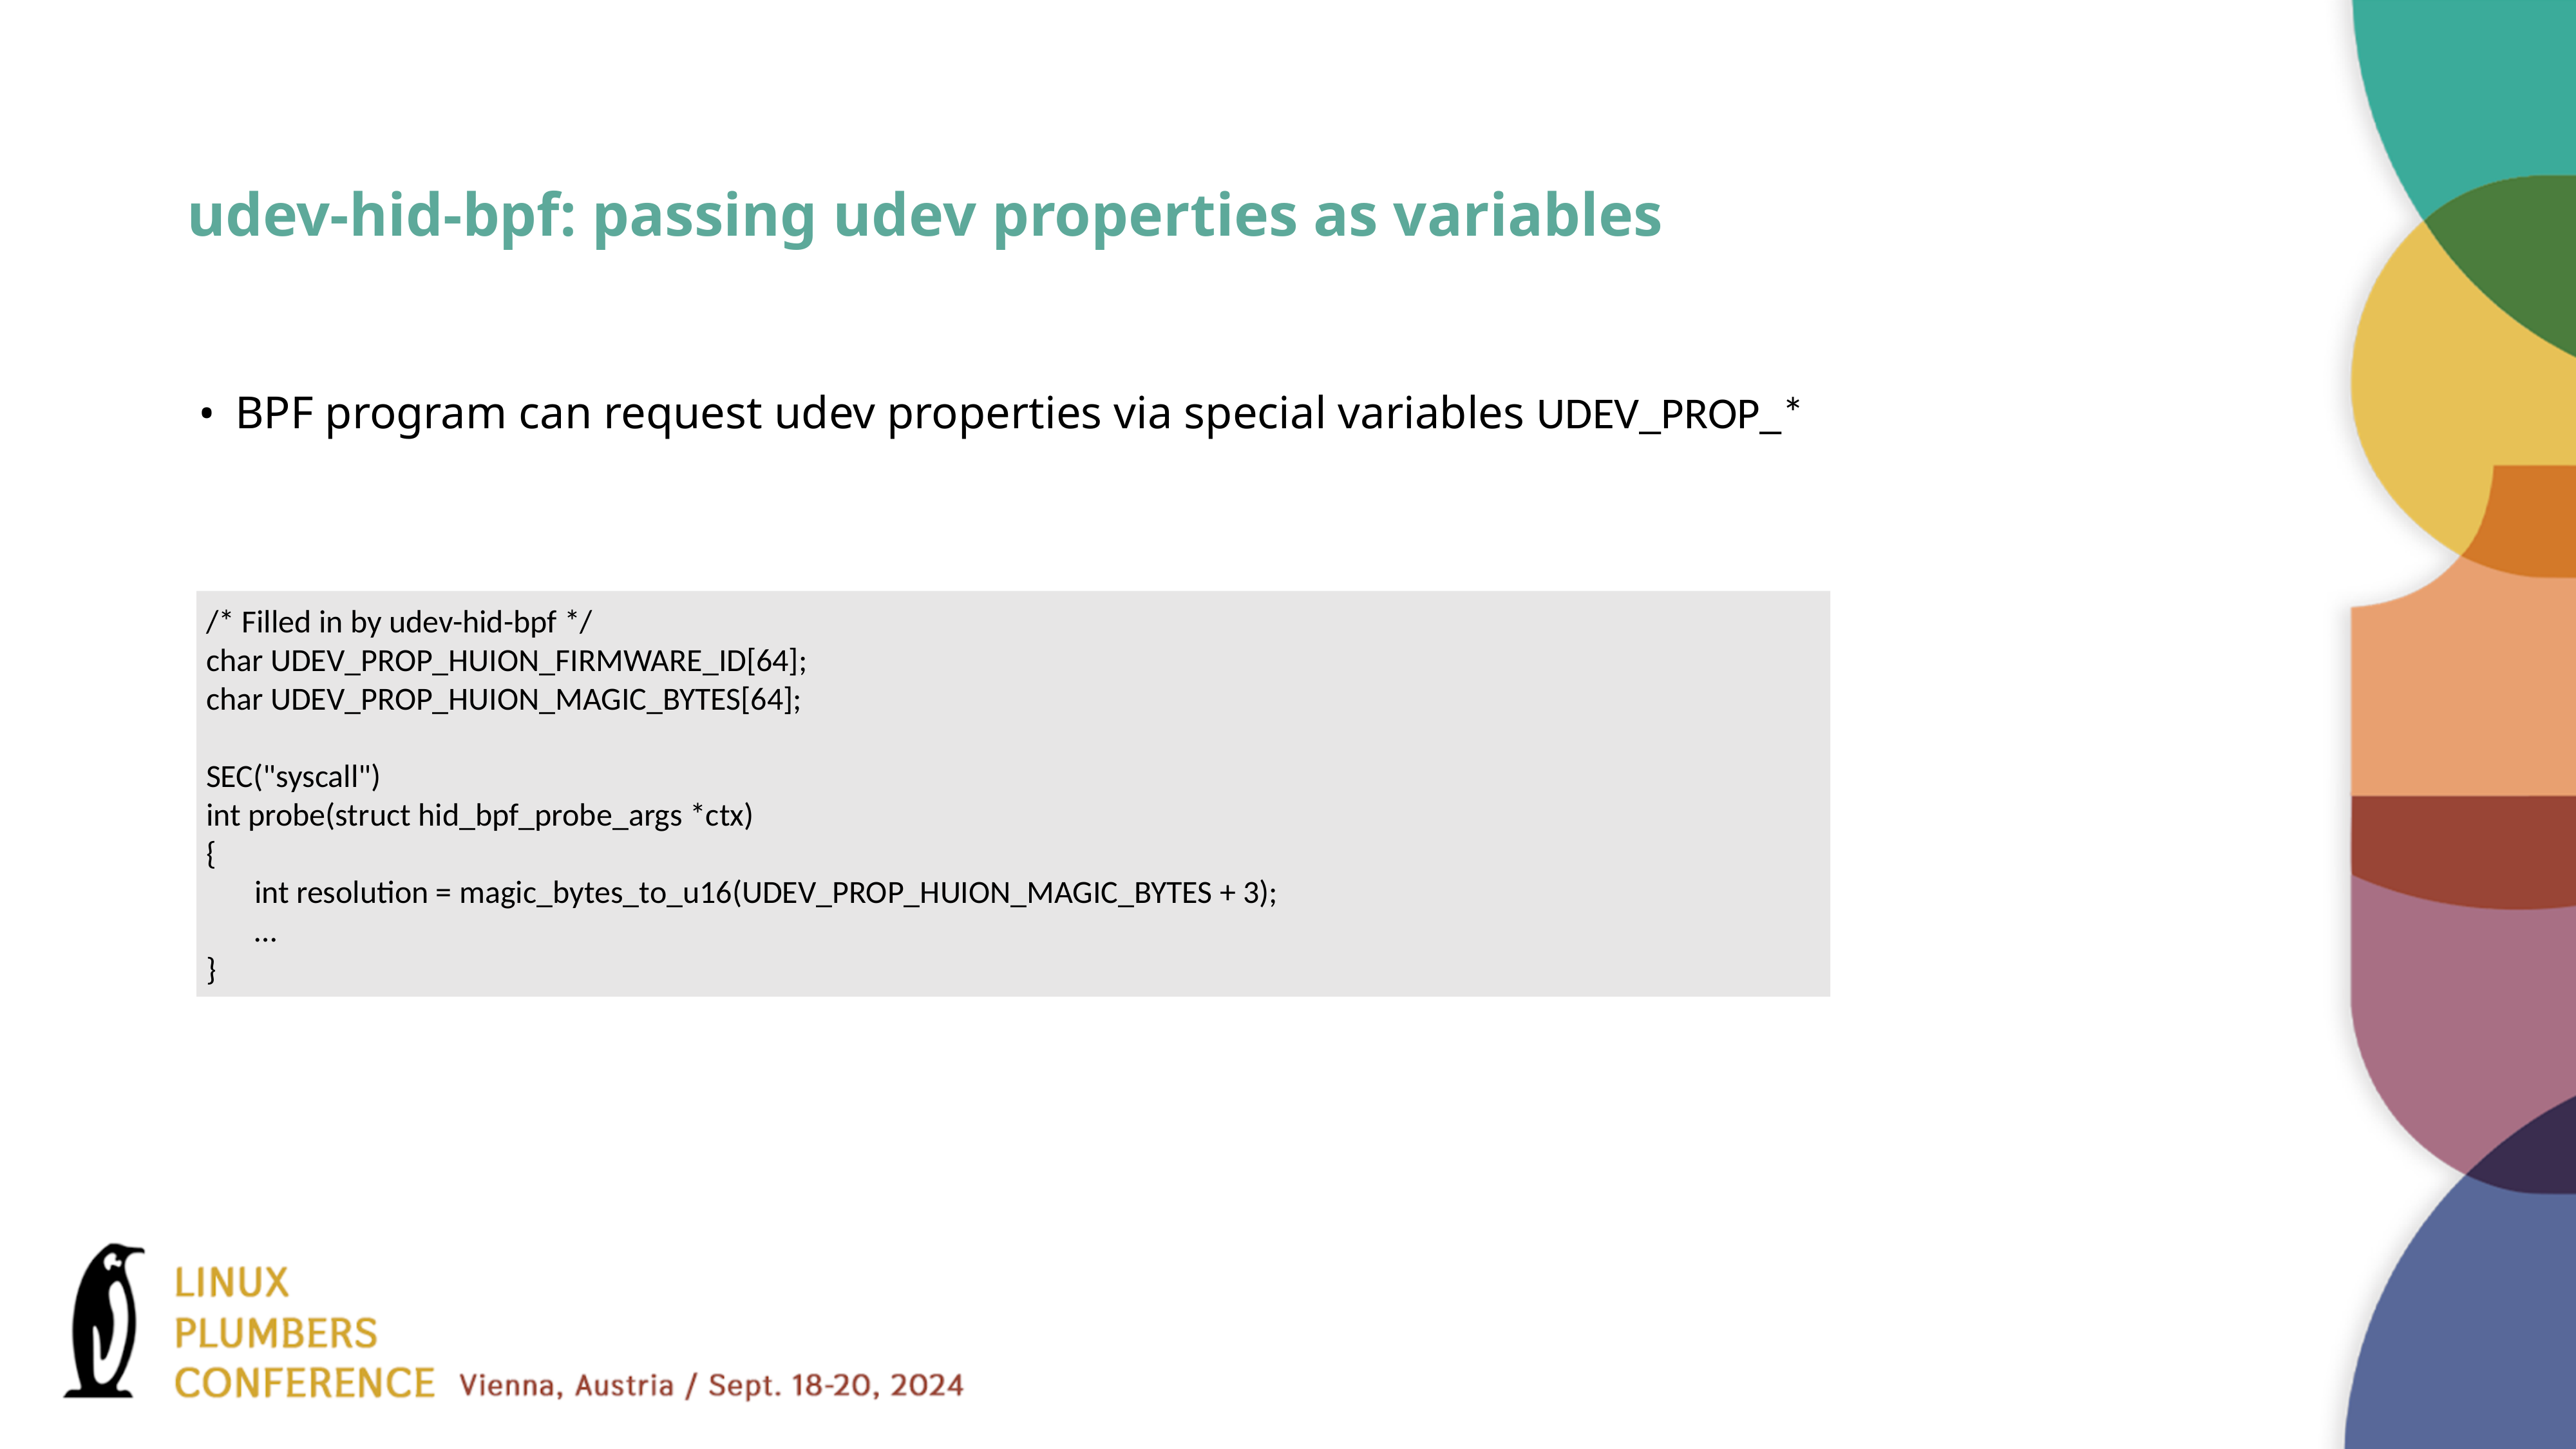

# udev-hid-bpf: passing udev properties as variables
BPF program can request udev properties via special variables UDEV_PROP_*
/* Filled in by udev-hid-bpf */
char UDEV_PROP_HUION_FIRMWARE_ID[64];
char UDEV_PROP_HUION_MAGIC_BYTES[64];
SEC("syscall")
int probe(struct hid_bpf_probe_args *ctx)
{
	int resolution = magic_bytes_to_u16(UDEV_PROP_HUION_MAGIC_BYTES + 3);
…
}